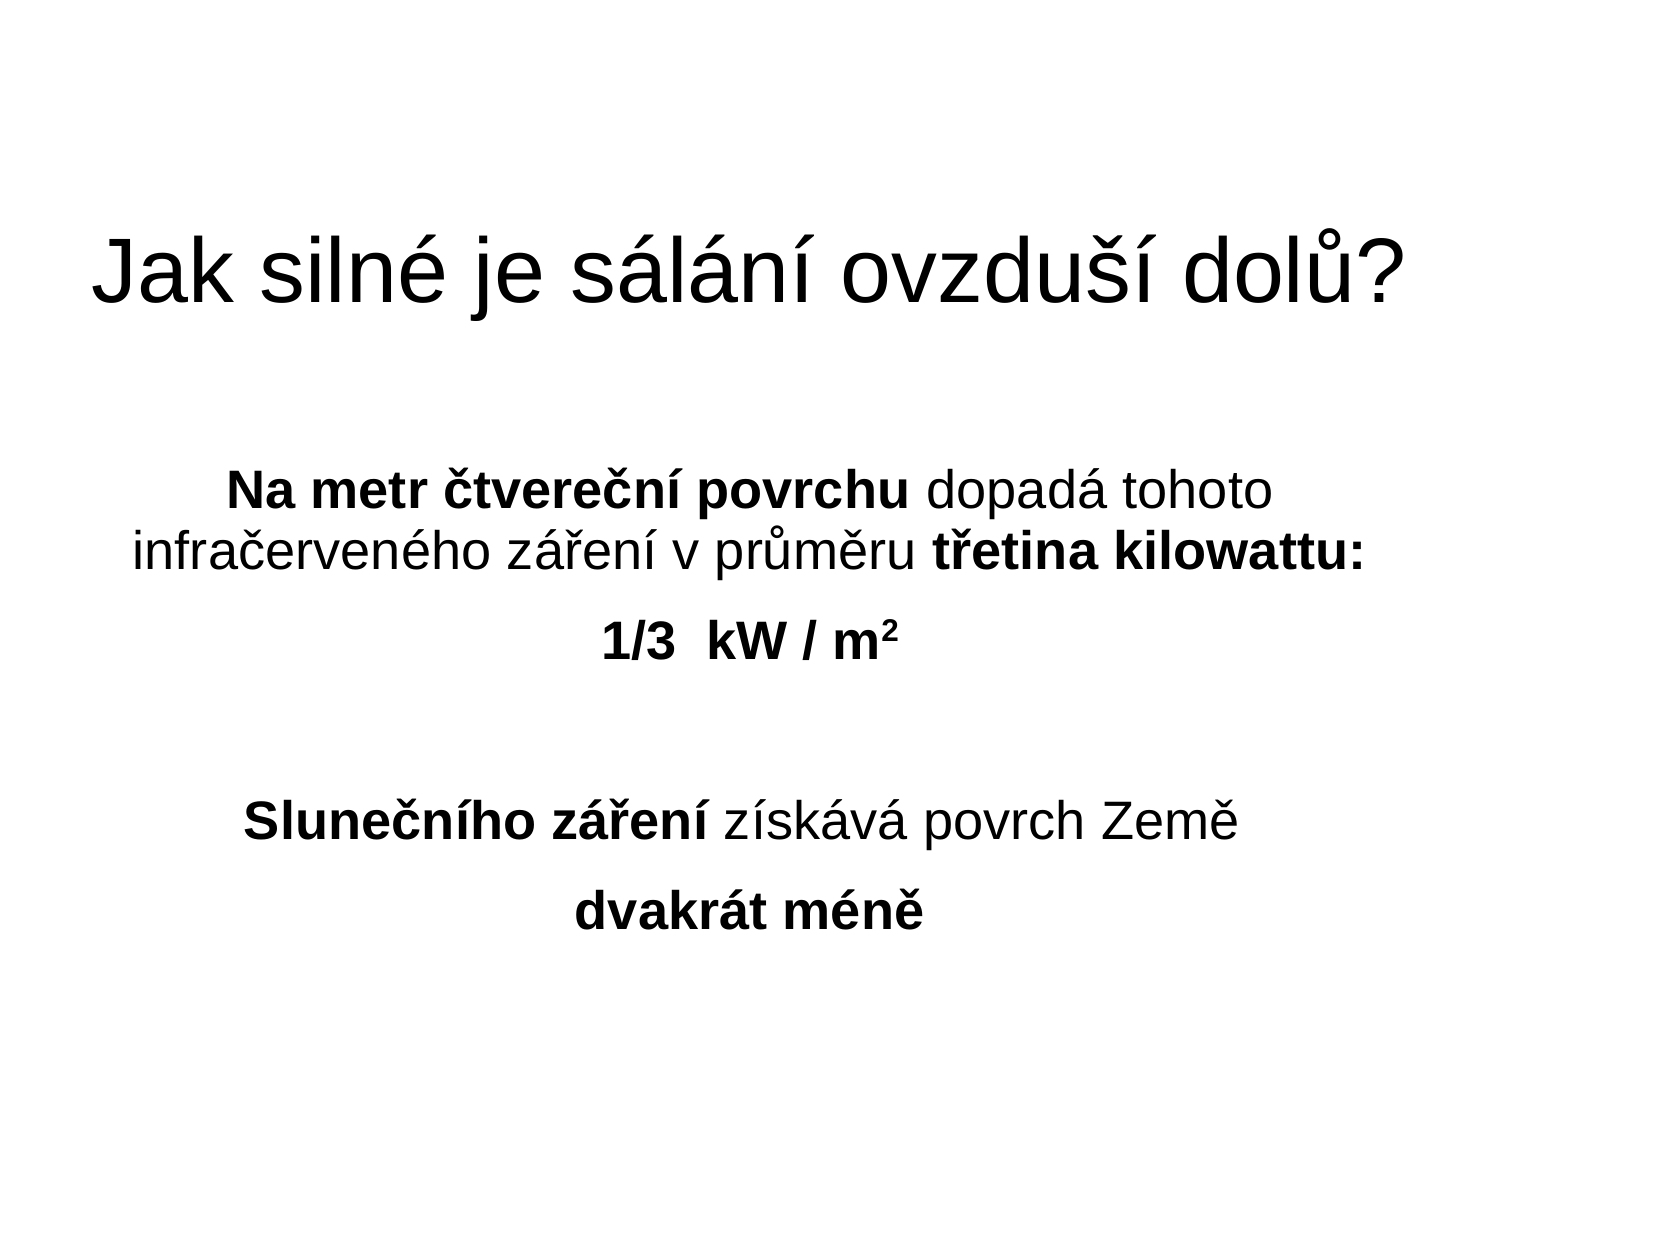

# Jak silné je sálání ovzduší dolů?
Na metr čtvereční povrchu dopadá tohoto infračerveného záření v průměru třetina kilowattu:
1/3 kW / m2
Slunečního záření získává povrch Země
dvakrát méně